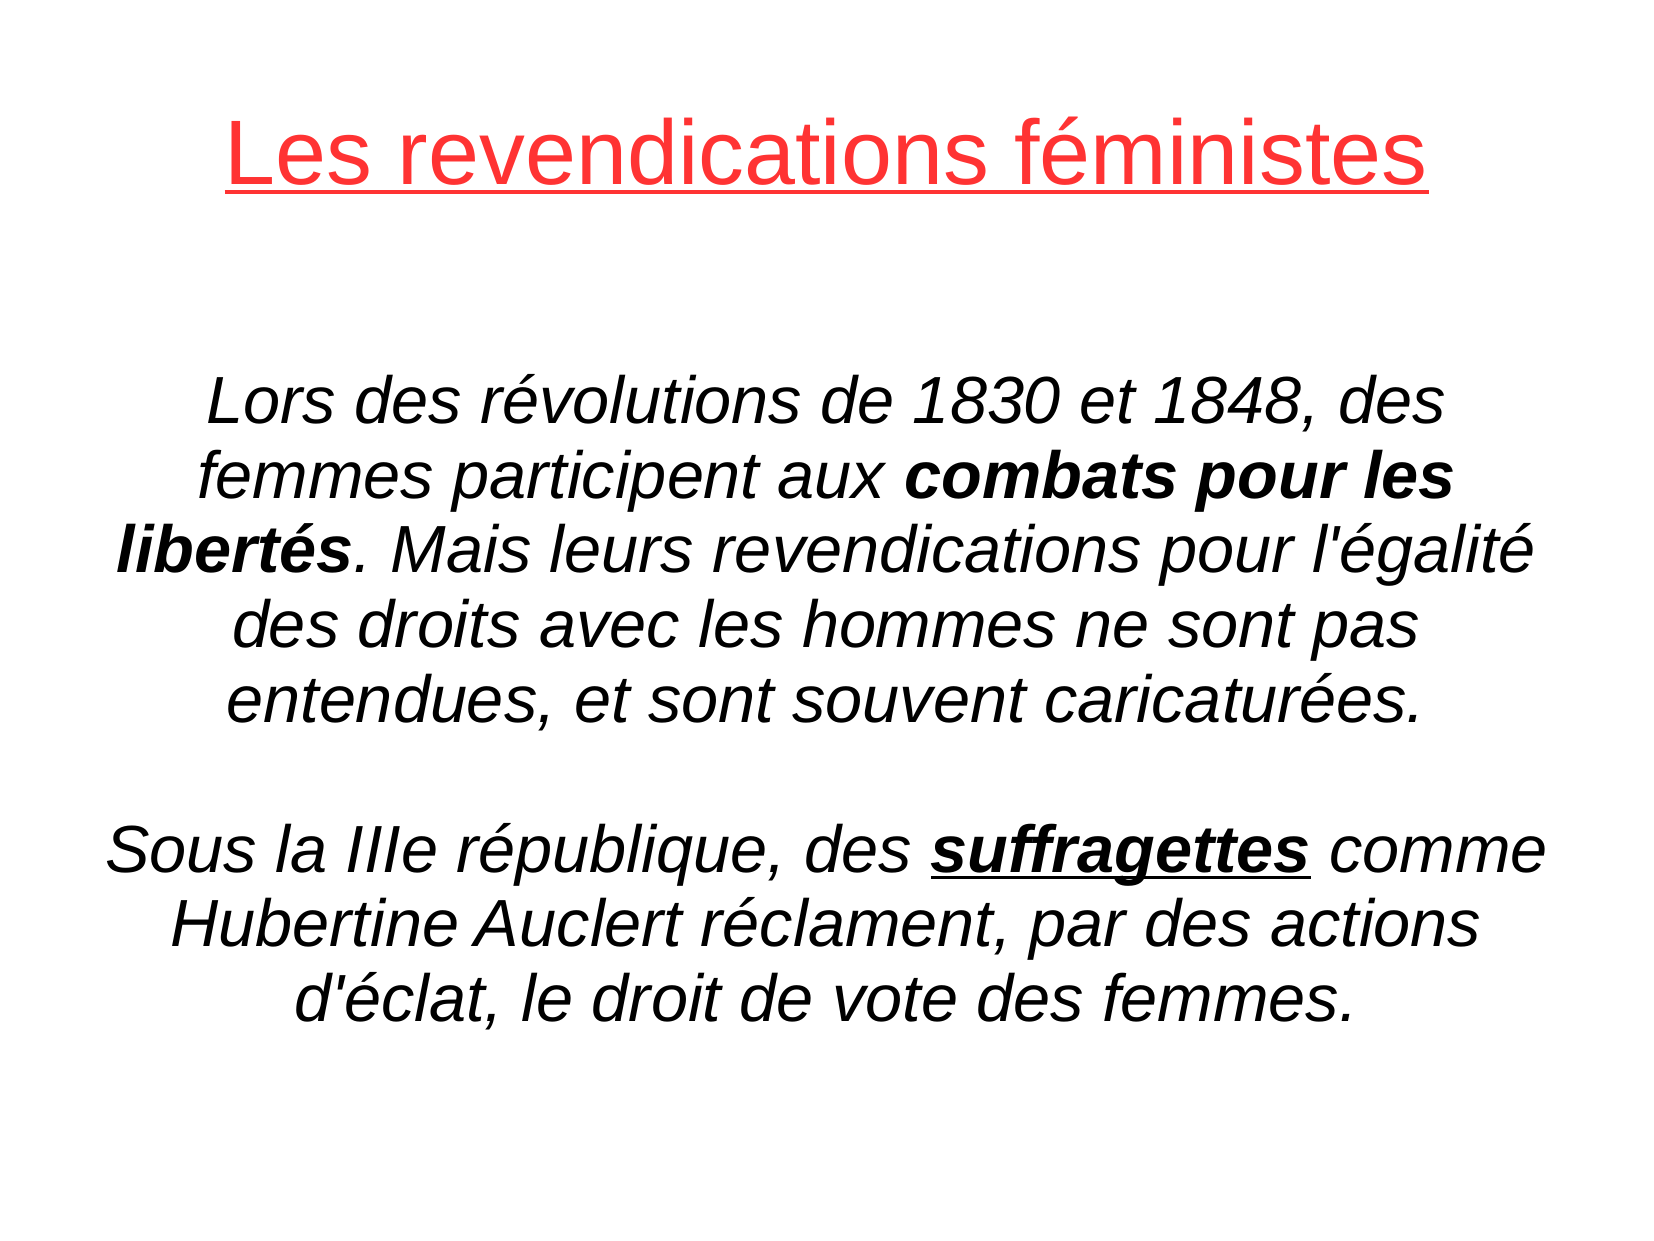

# Les revendications féministes
Lors des révolutions de 1830 et 1848, des femmes participent aux combats pour les libertés. Mais leurs revendications pour l'égalité des droits avec les hommes ne sont pas entendues, et sont souvent caricaturées.
Sous la IIIe république, des suffragettes comme Hubertine Auclert réclament, par des actions d'éclat, le droit de vote des femmes.